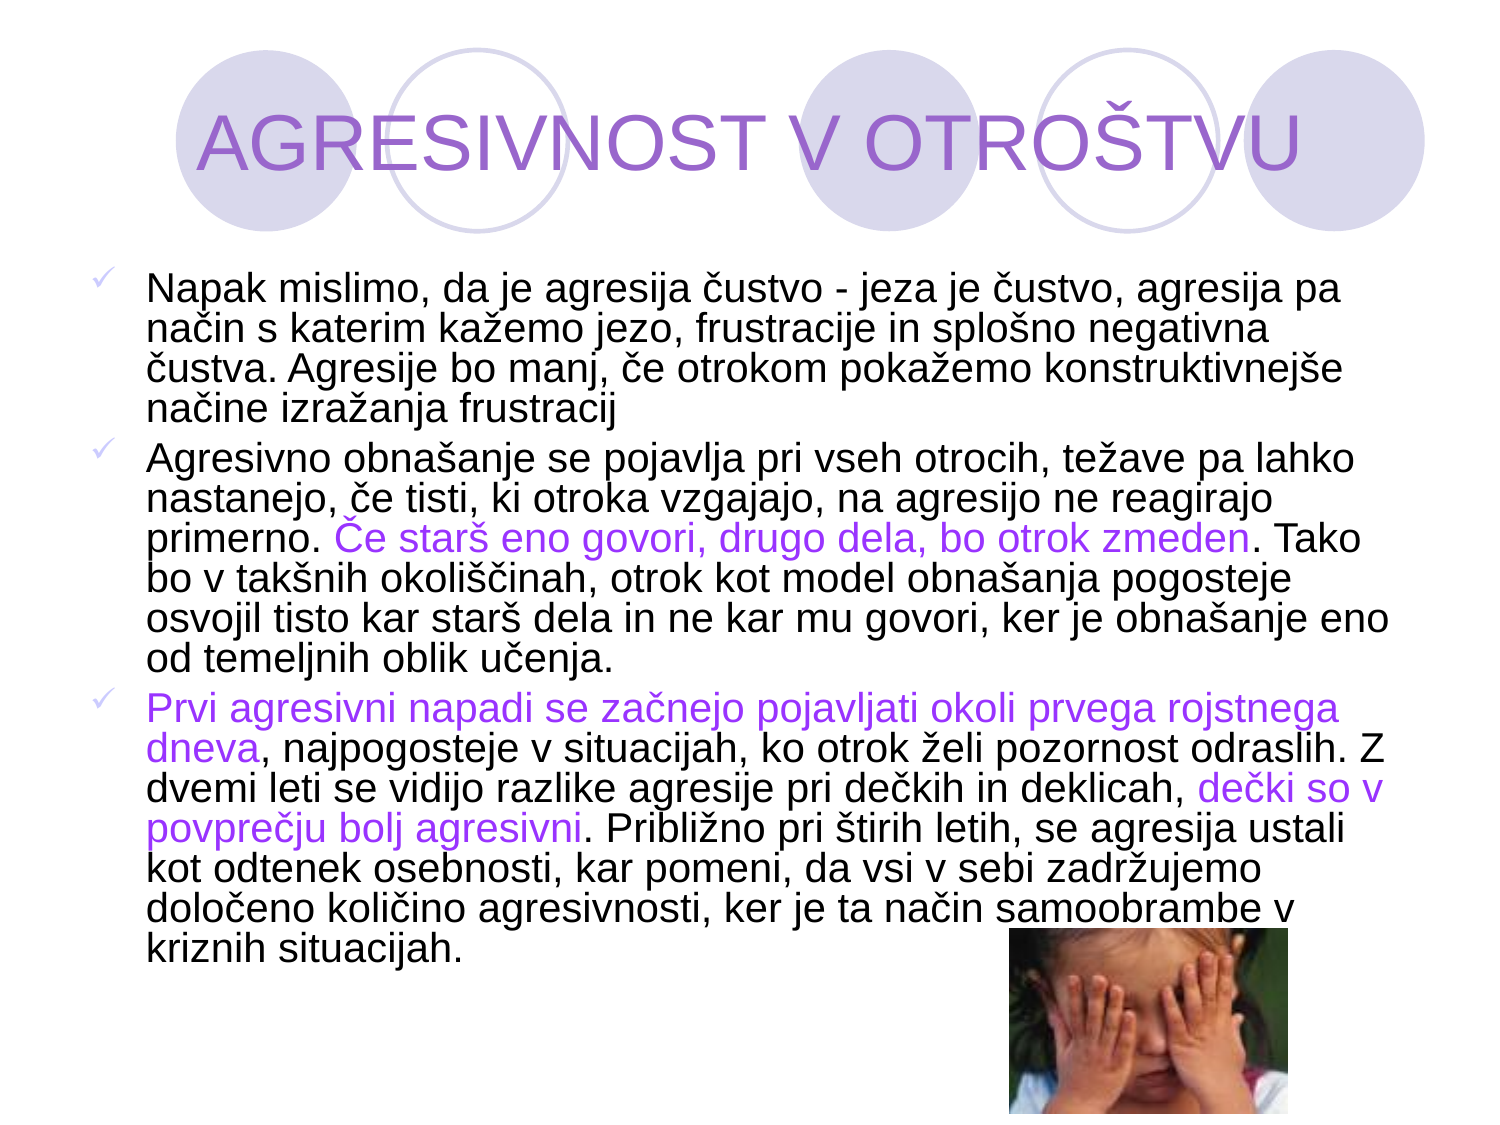

# AGRESIVNOST V OTROŠTVU
Napak mislimo, da je agresija čustvo - jeza je čustvo, agresija pa način s katerim kažemo jezo, frustracije in splošno negativna čustva. Agresije bo manj, če otrokom pokažemo konstruktivnejše načine izražanja frustracij
Agresivno obnašanje se pojavlja pri vseh otrocih, težave pa lahko nastanejo, če tisti, ki otroka vzgajajo, na agresijo ne reagirajo primerno. Če starš eno govori, drugo dela, bo otrok zmeden. Tako bo v takšnih okoliščinah, otrok kot model obnašanja pogosteje osvojil tisto kar starš dela in ne kar mu govori, ker je obnašanje eno od temeljnih oblik učenja.
Prvi agresivni napadi se začnejo pojavljati okoli prvega rojstnega dneva, najpogosteje v situacijah, ko otrok želi pozornost odraslih. Z dvemi leti se vidijo razlike agresije pri dečkih in deklicah, dečki so v povprečju bolj agresivni. Približno pri štirih letih, se agresija ustali kot odtenek osebnosti, kar pomeni, da vsi v sebi zadržujemo določeno količino agresivnosti, ker je ta način samoobrambe v kriznih situacijah.